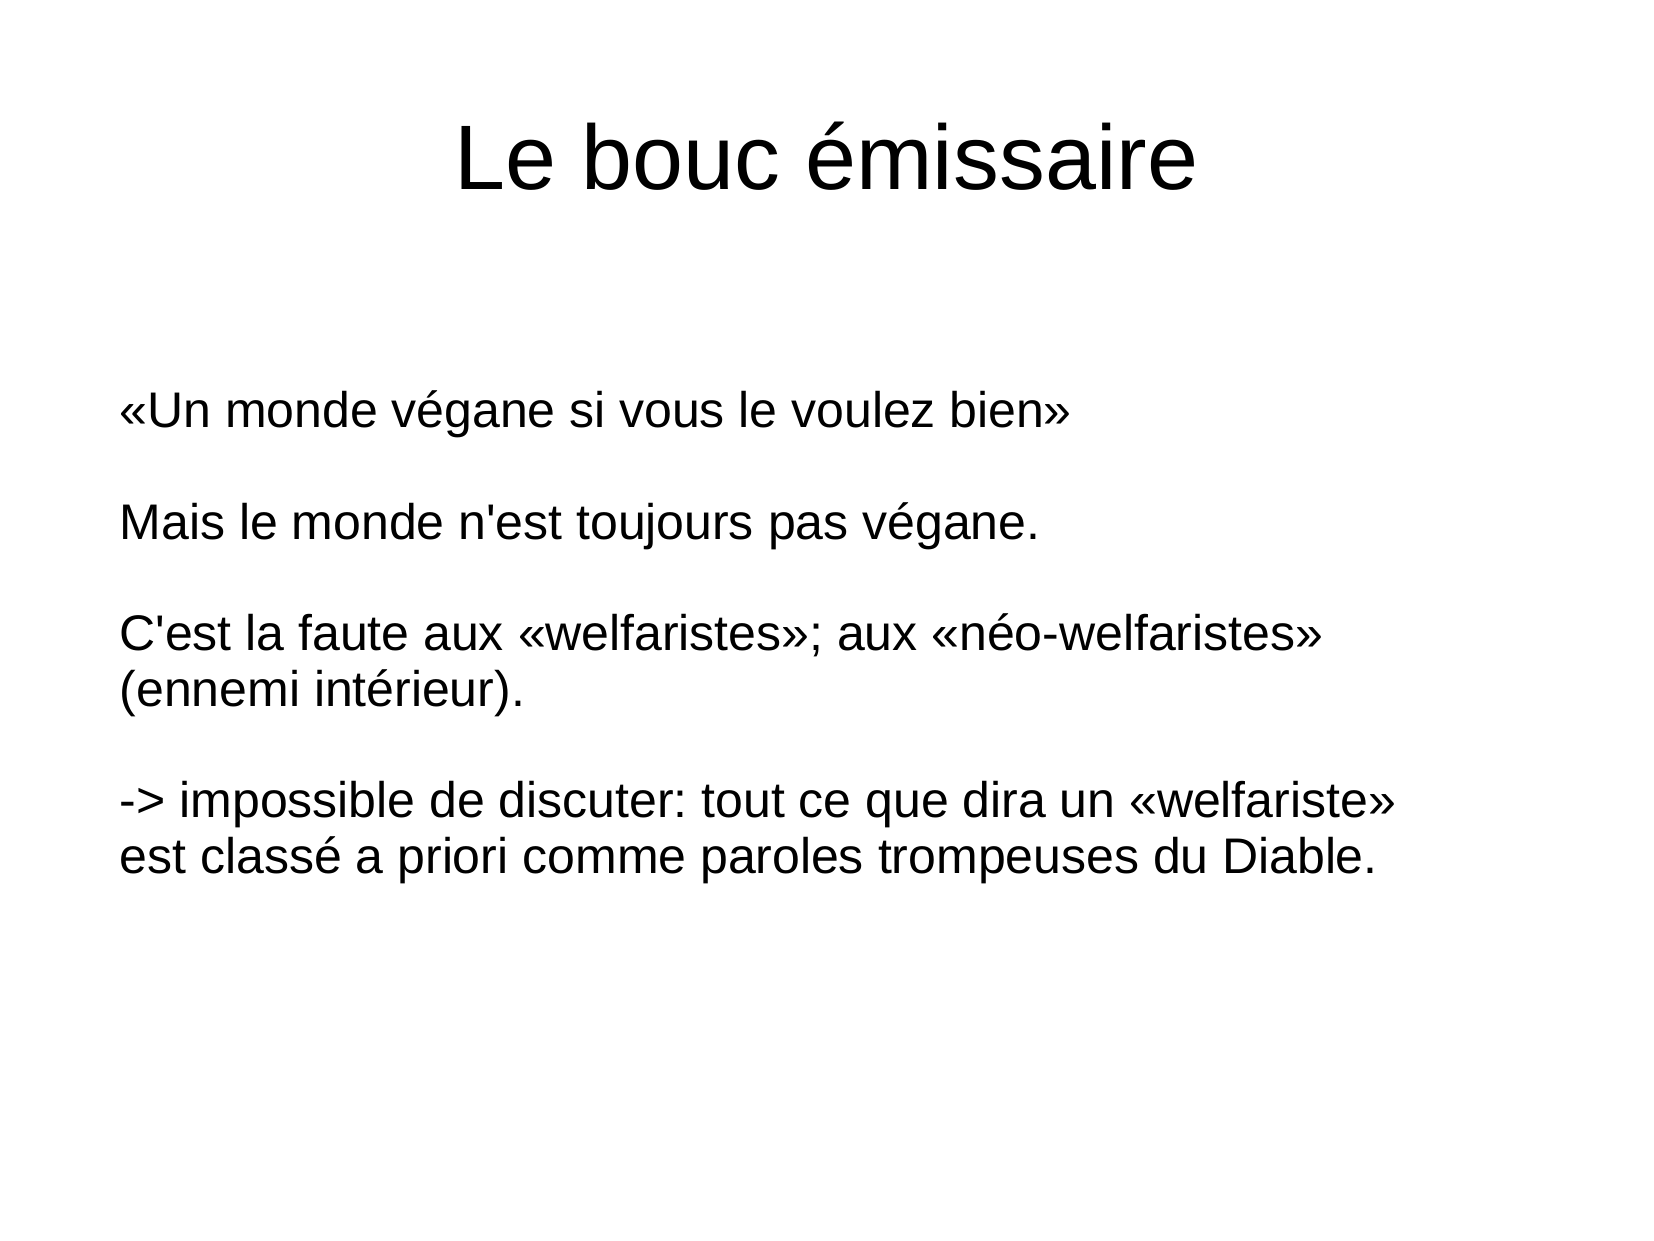

# Le bouc émissaire
«Un monde végane si vous le voulez bien»
Mais le monde n'est toujours pas végane.
C'est la faute aux «welfaristes»; aux «néo-welfaristes»
(ennemi intérieur).
-> impossible de discuter: tout ce que dira un «welfariste»
est classé a priori comme paroles trompeuses du Diable.